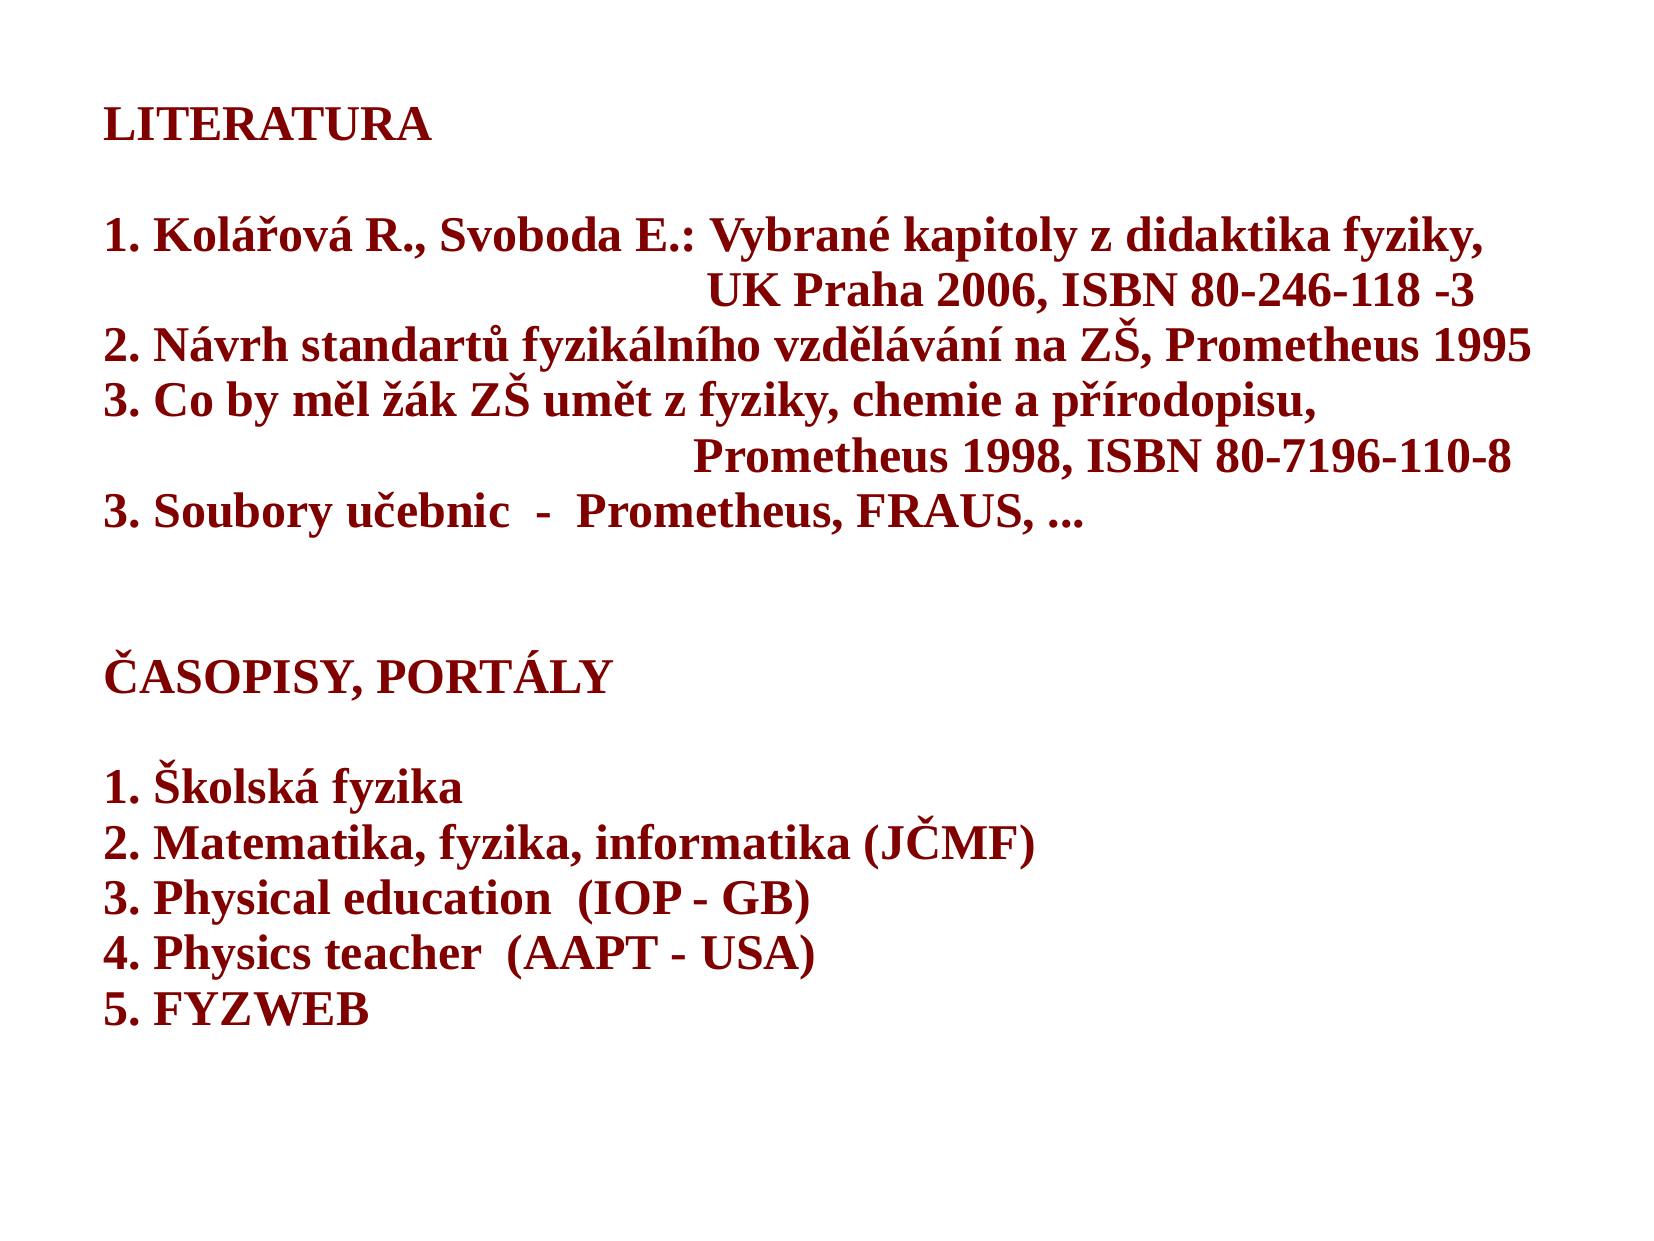

LITERATURA
1. Kolářová R., Svoboda E.: Vybrané kapitoly z didaktika fyziky,
								 UK Praha 2006, ISBN 80-246-118 -3
2. Návrh standartů fyzikálního vzdělávání na ZŠ, Prometheus 1995
3. Co by měl žák ZŠ umět z fyziky, chemie a přírodopisu,
								Prometheus 1998, ISBN 80-7196-110-8
3. Soubory učebnic - Prometheus, FRAUS, ...
ČASOPISY, PORTÁLY
1. Školská fyzika
2. Matematika, fyzika, informatika (JČMF)
3. Physical education (IOP - GB)
4. Physics teacher (AAPT - USA)
5. FYZWEB